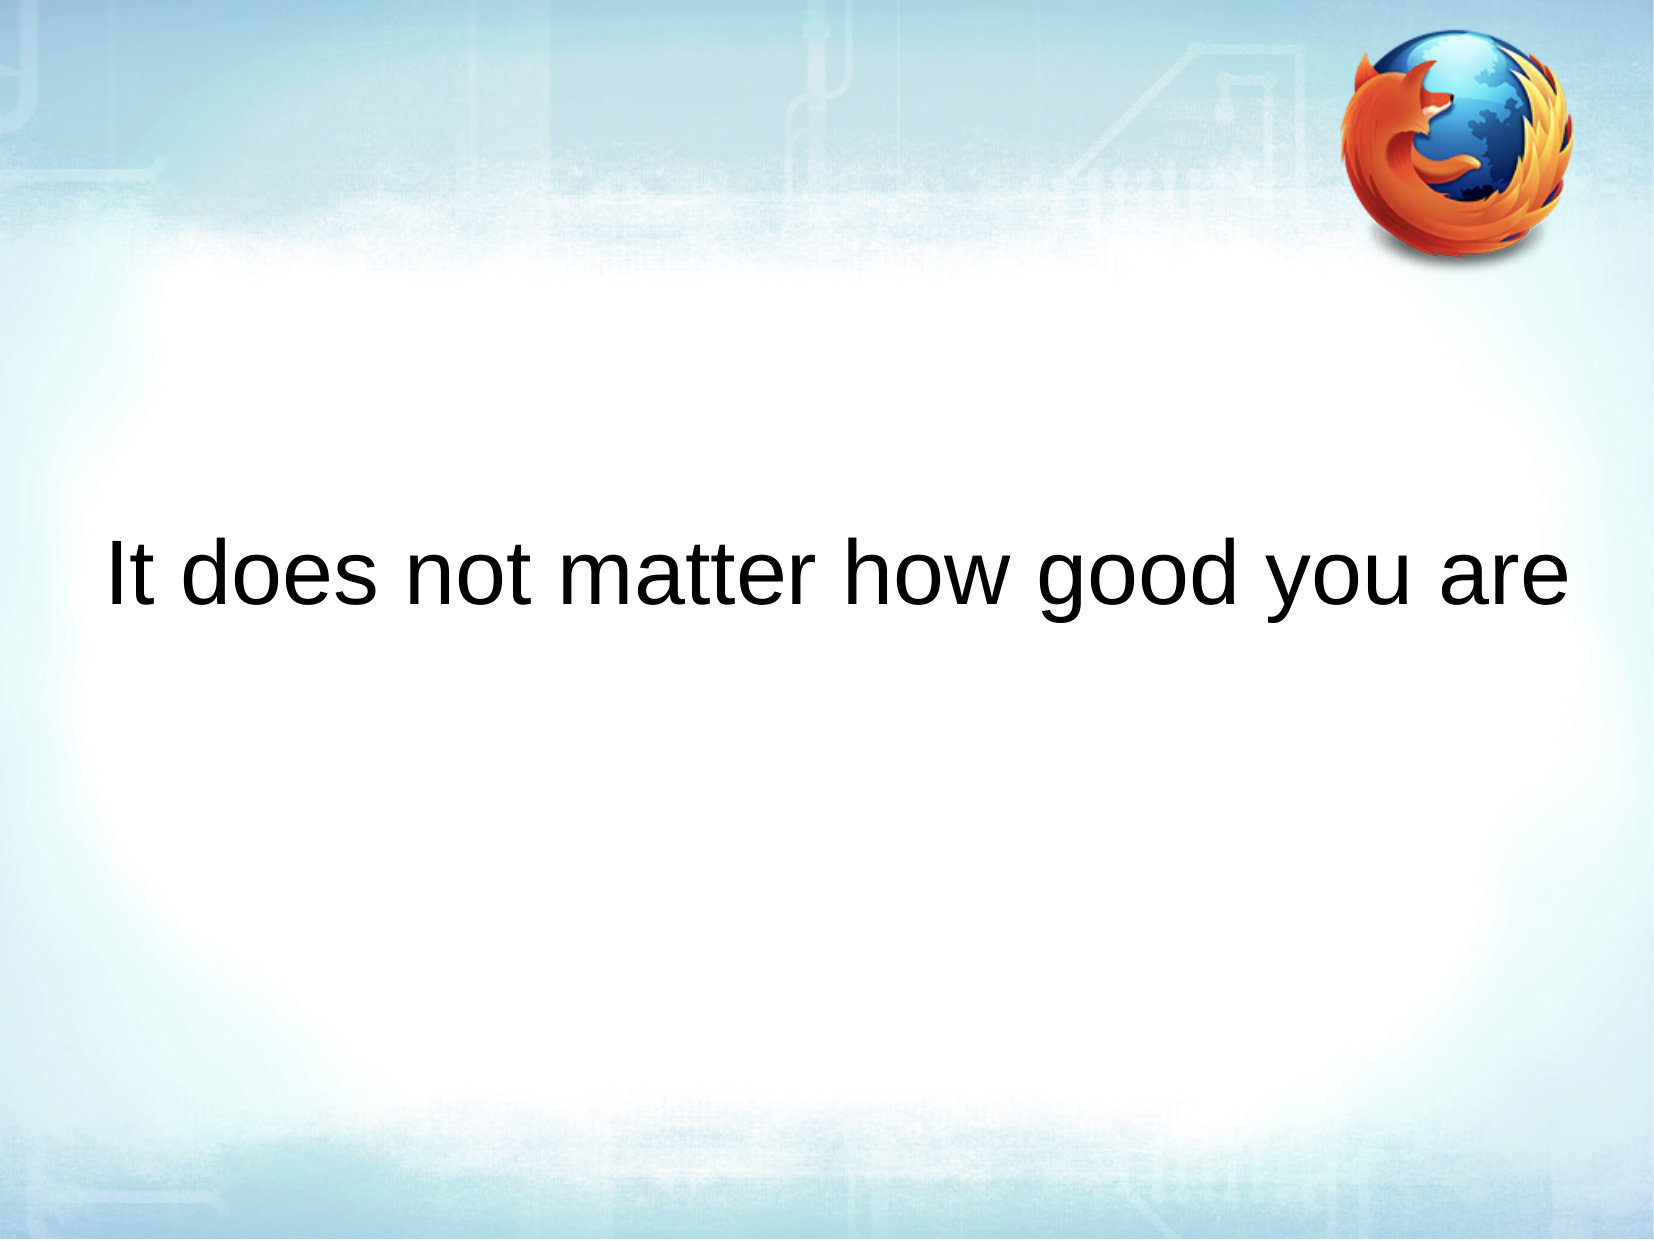

# It does not matter how good you are